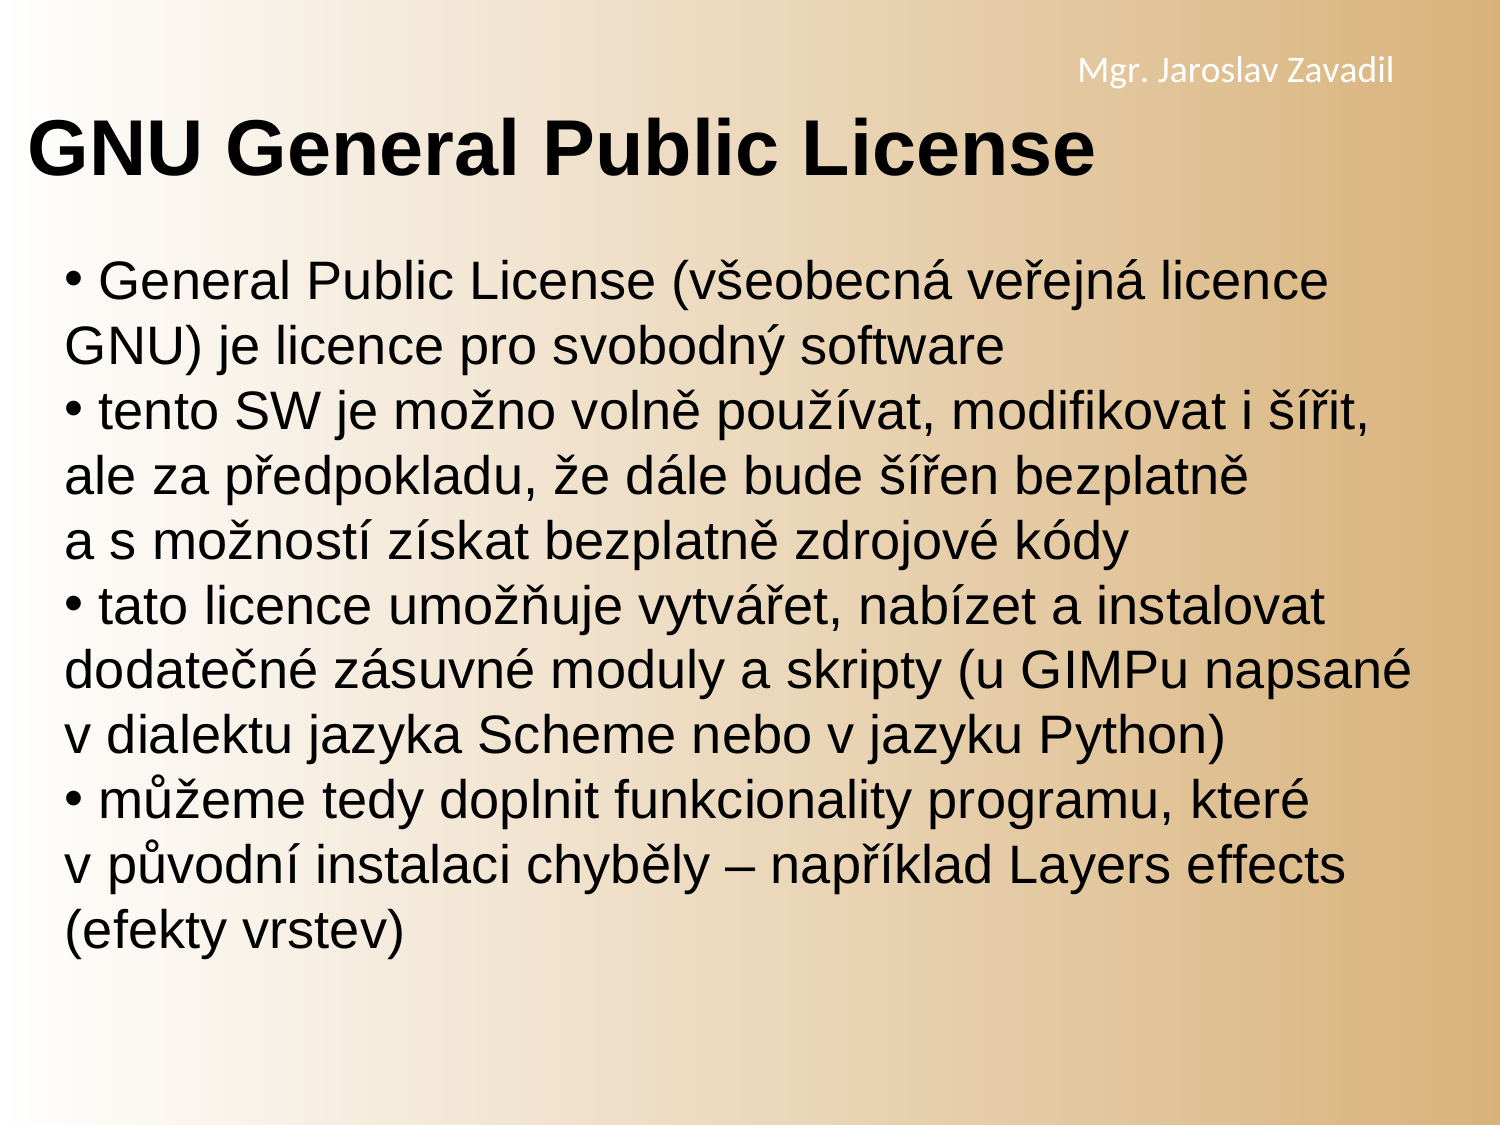

Mgr. Jaroslav Zavadil
# GNU General Public License
 General Public License (všeobecná veřejná licence GNU) je licence pro svobodný software
 tento SW je možno volně používat, modifikovat i šířit, ale za předpokladu, že dále bude šířen bezplatně
a s možností získat bezplatně zdrojové kódy
 tato licence umožňuje vytvářet, nabízet a instalovat dodatečné zásuvné moduly a skripty (u GIMPu napsané v dialektu jazyka Scheme nebo v jazyku Python)
 můžeme tedy doplnit funkcionality programu, které
v původní instalaci chyběly – například Layers effects (efekty vrstev)